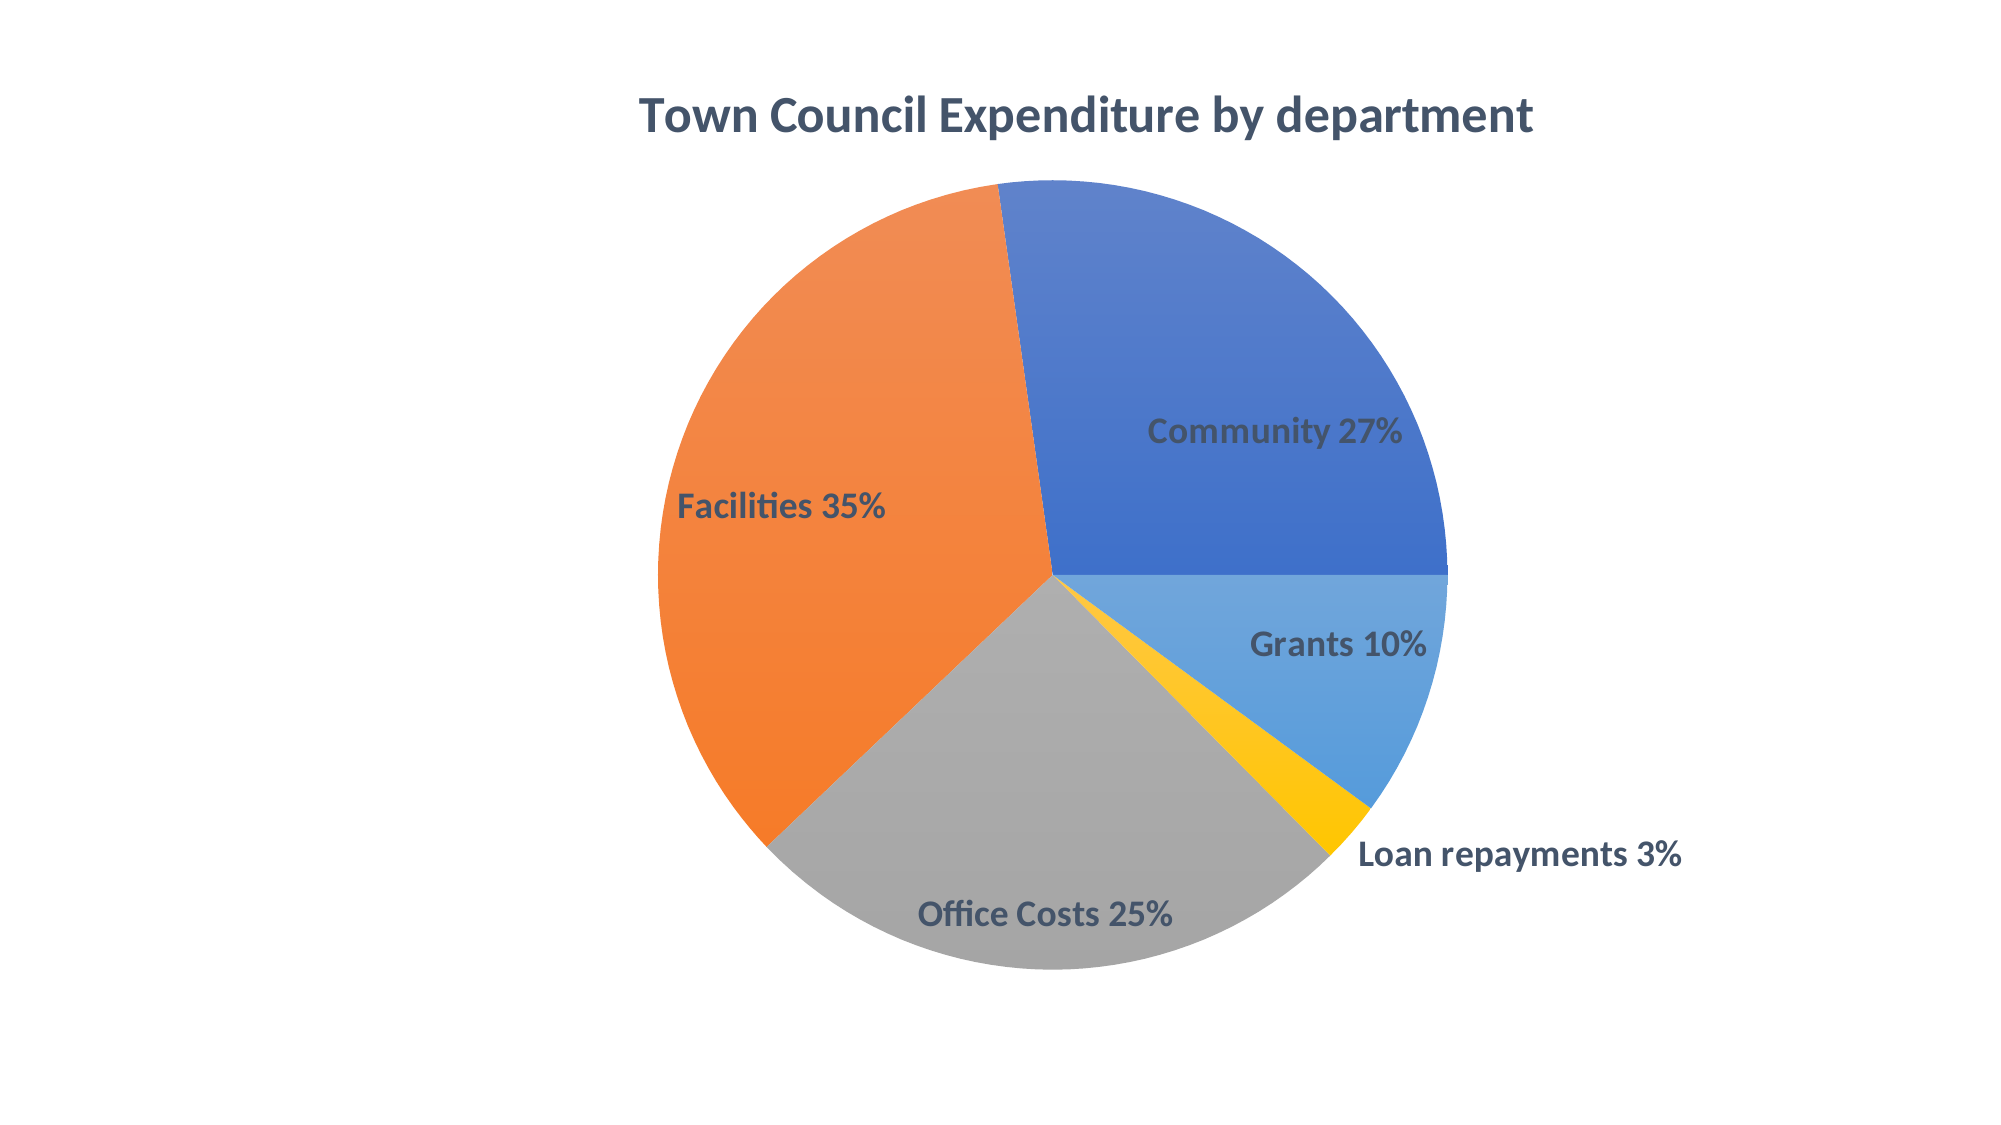

### Chart: Town Council Expenditure by department
| Category | Series1 |
|---|---|
| Community | 135086.5 |
| Facilities | 173021.0 |
| Office Costs | 125595.0 |
| Loan repayments | 12460.0 |
| Grants | 49980.0 |